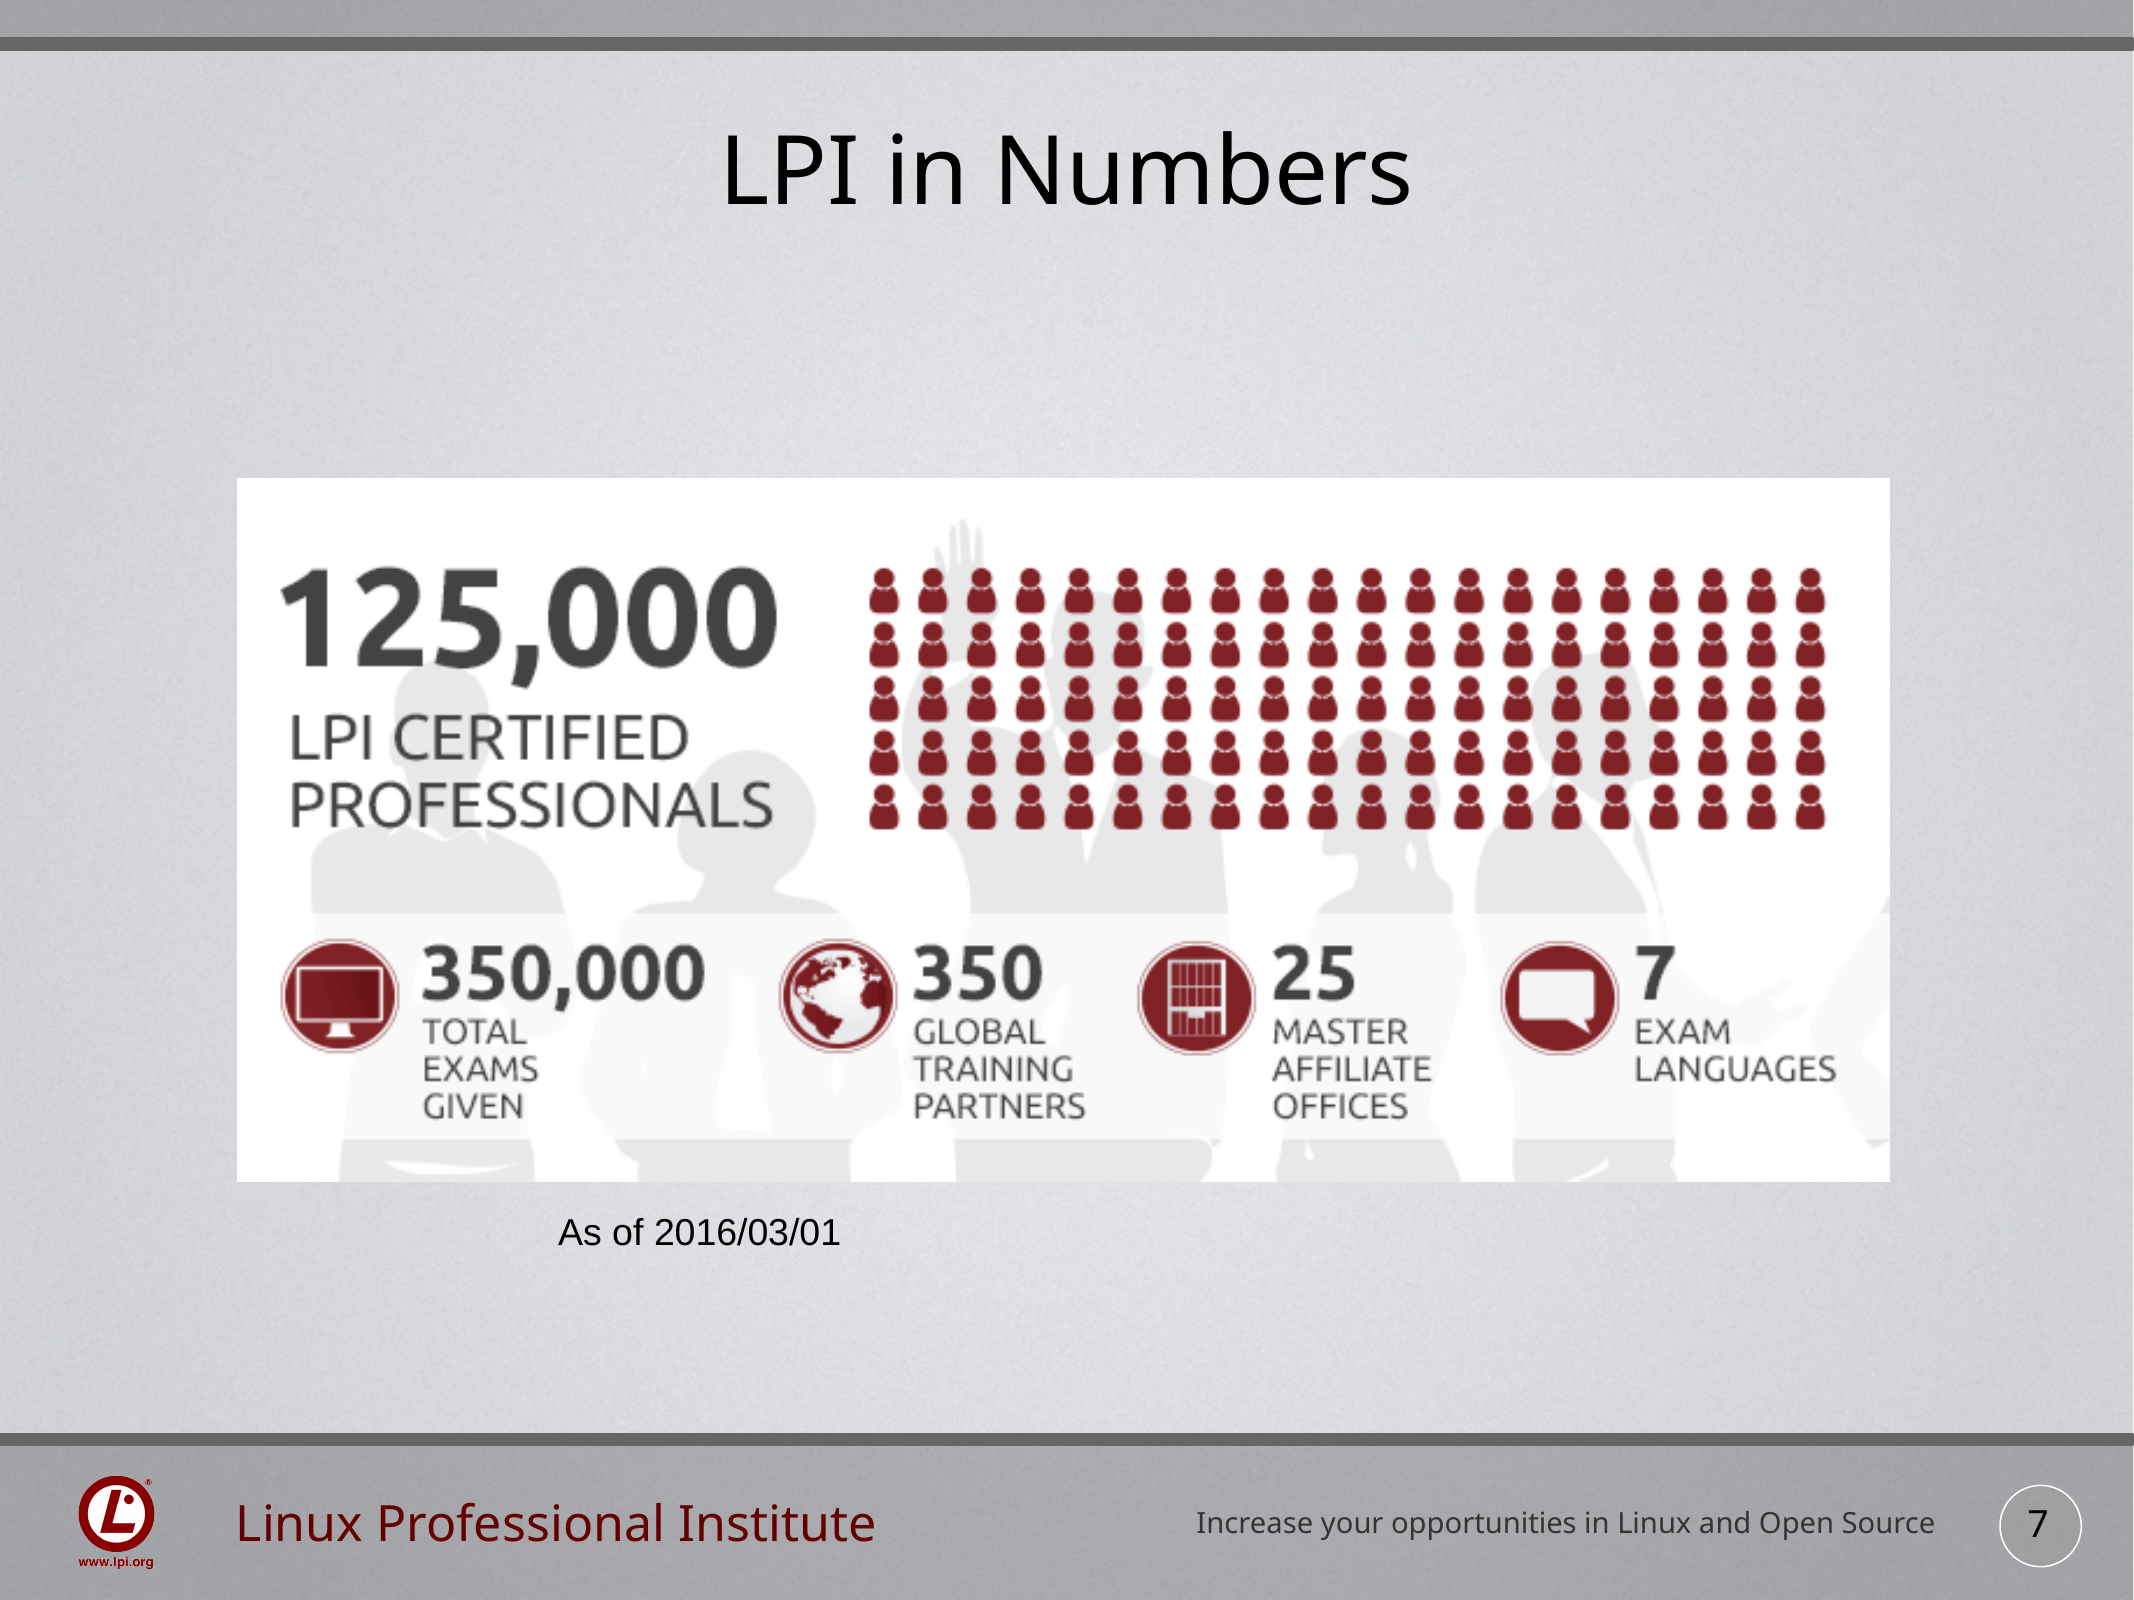

# LPI in Numbers
As of 2016/03/01